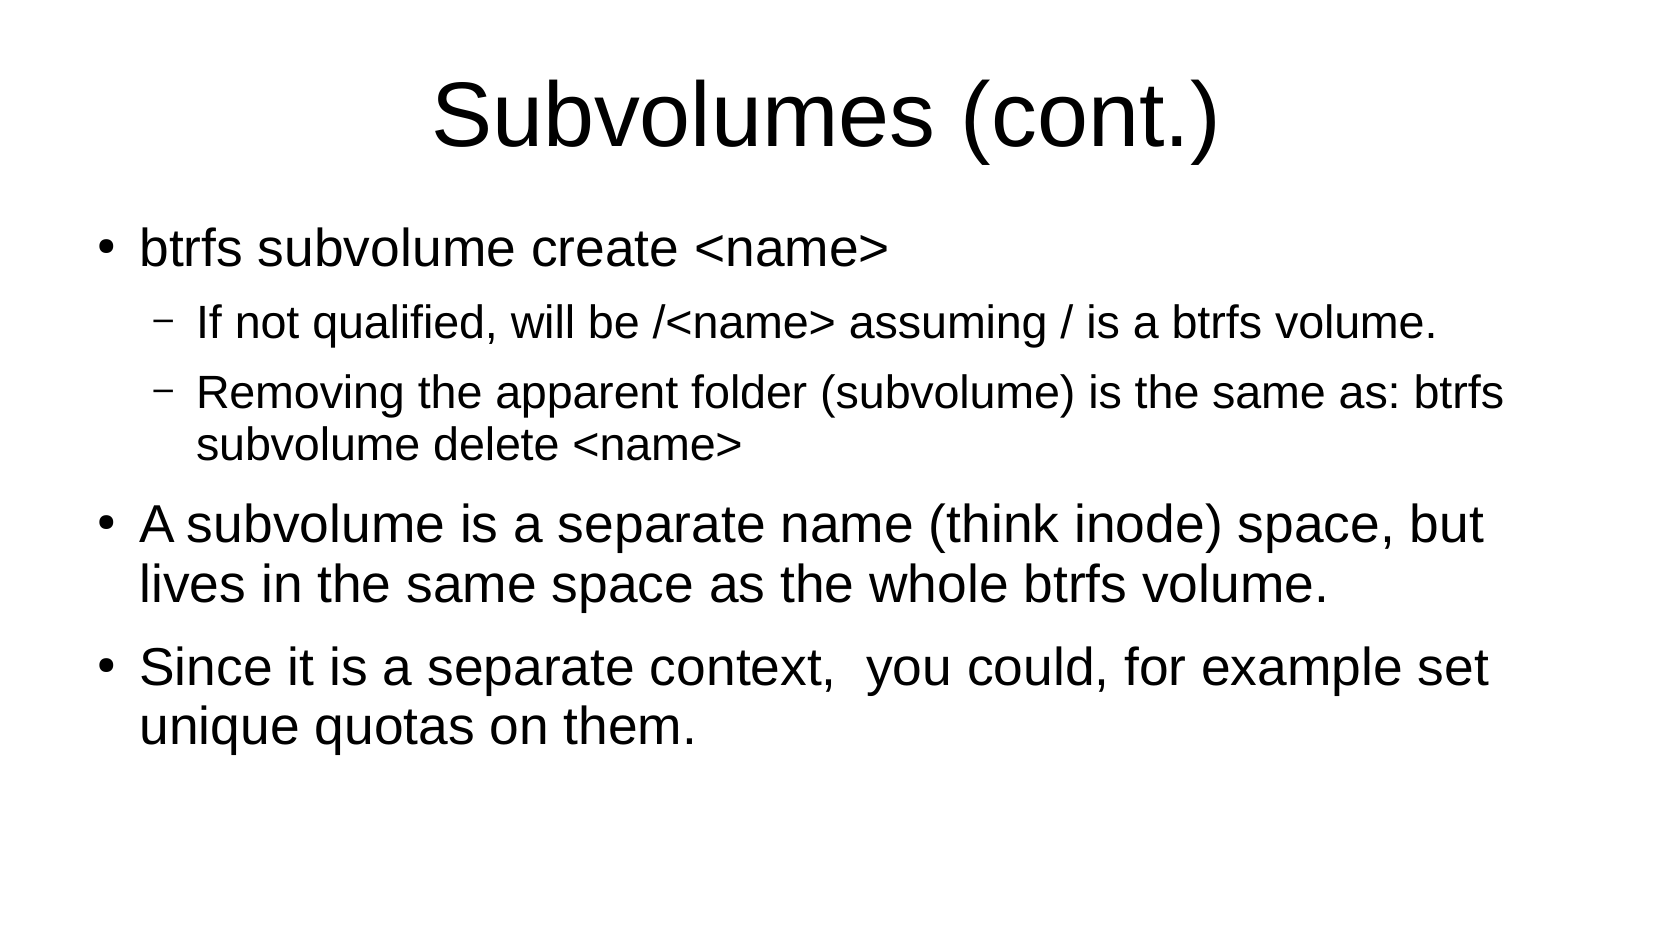

# Subvolumes (cont.)
btrfs subvolume create <name>
If not qualified, will be /<name> assuming / is a btrfs volume.
Removing the apparent folder (subvolume) is the same as: btrfs subvolume delete <name>
A subvolume is a separate name (think inode) space, but lives in the same space as the whole btrfs volume.
Since it is a separate context, you could, for example set unique quotas on them.